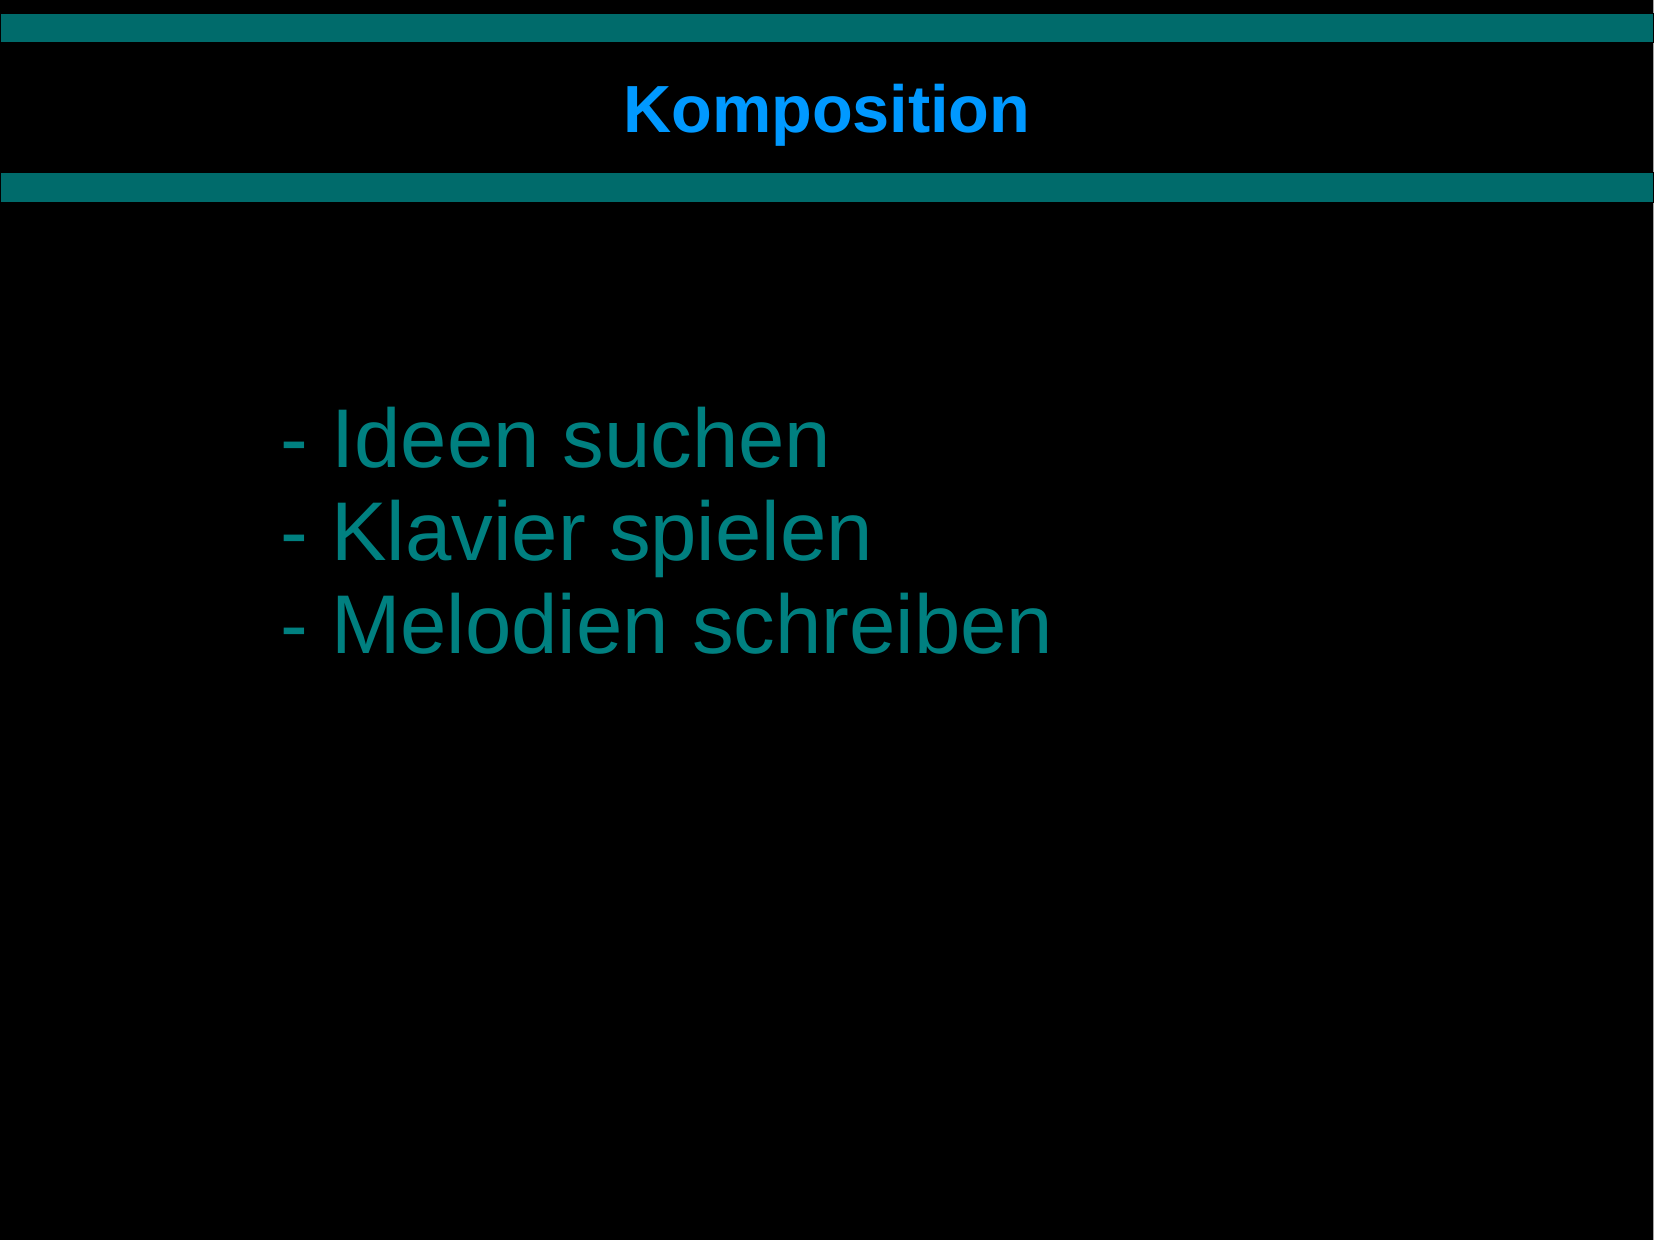

Komposition
- Ideen suchen
- Klavier spielen
- Melodien schreiben